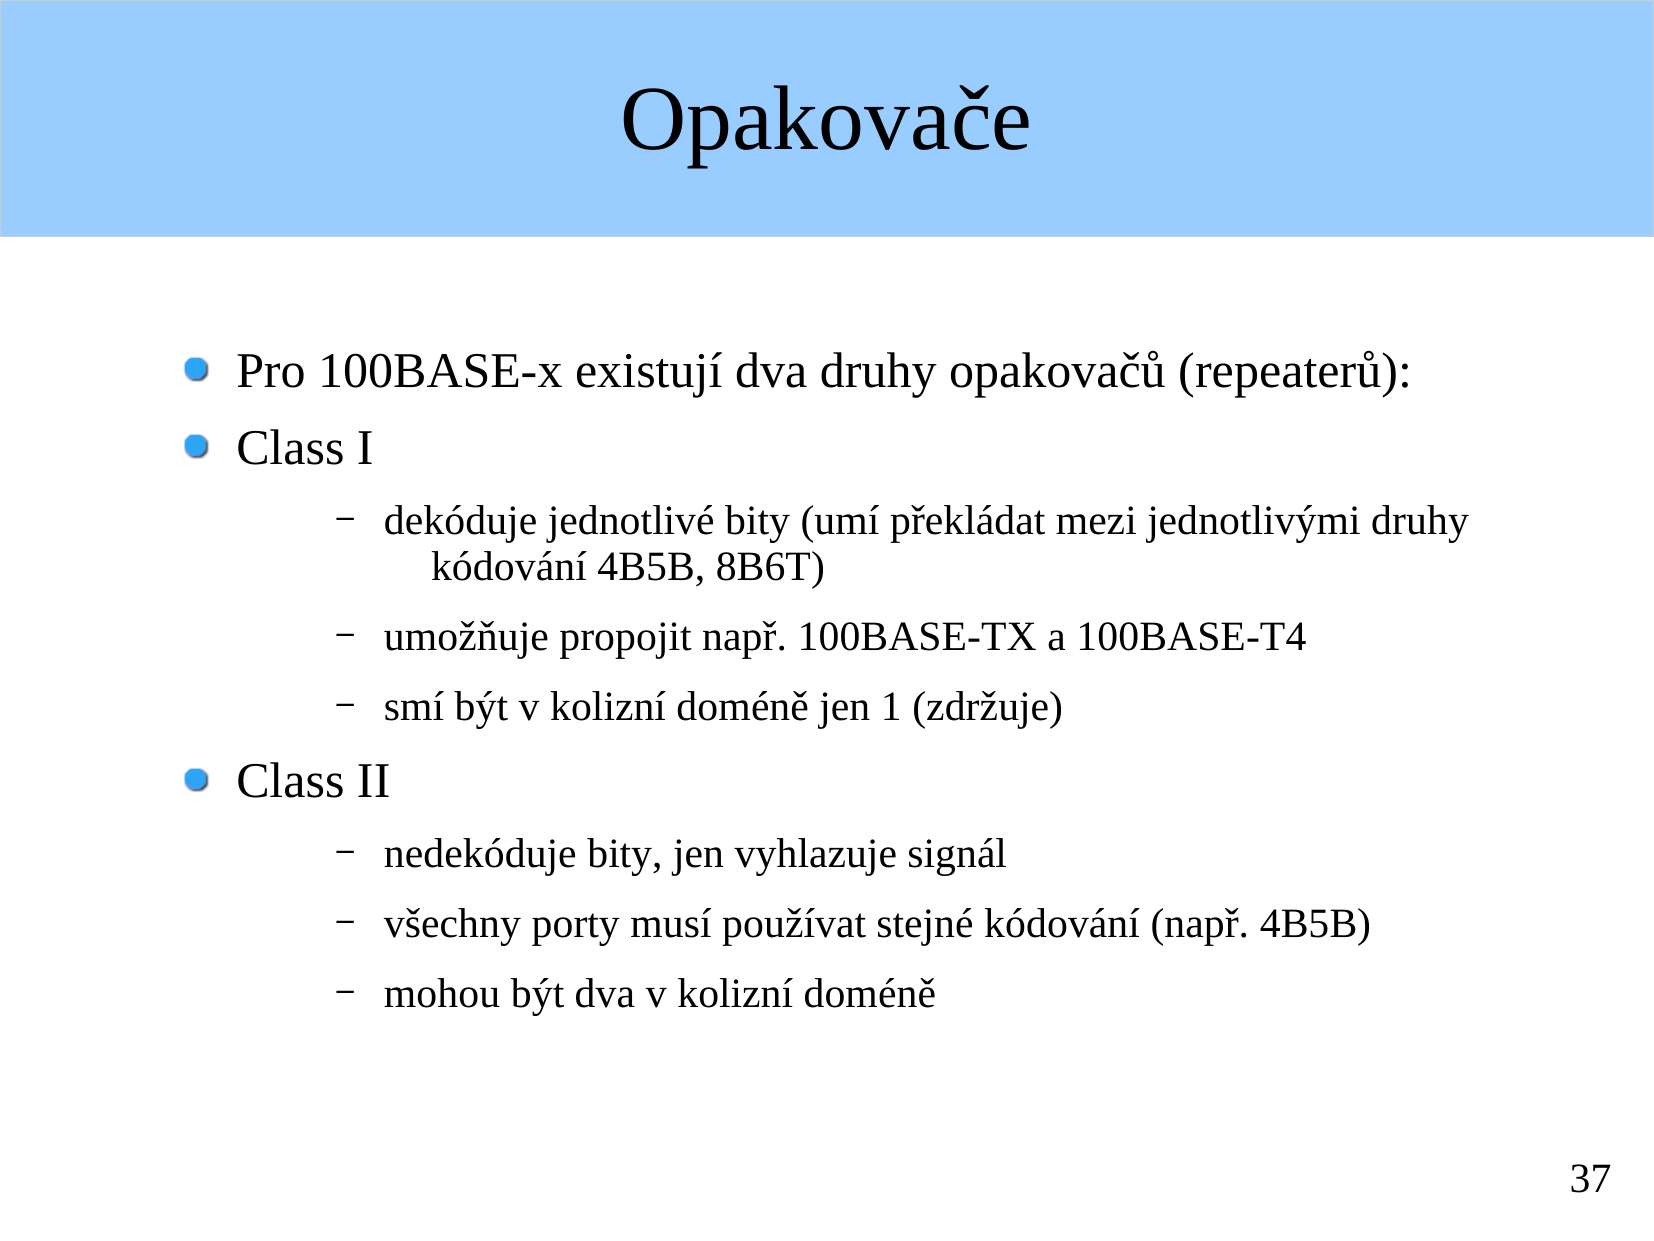

# Opakovače
Pro 100BASE-x existují dva druhy opakovačů (repeaterů):
Class I
dekóduje jednotlivé bity (umí překládat mezi jednotlivými druhy kódování 4B5B, 8B6T)
umožňuje propojit např. 100BASE-TX a 100BASE-T4
smí být v kolizní doméně jen 1 (zdržuje)
Class II
nedekóduje bity, jen vyhlazuje signál
všechny porty musí používat stejné kódování (např. 4B5B)
mohou být dva v kolizní doméně